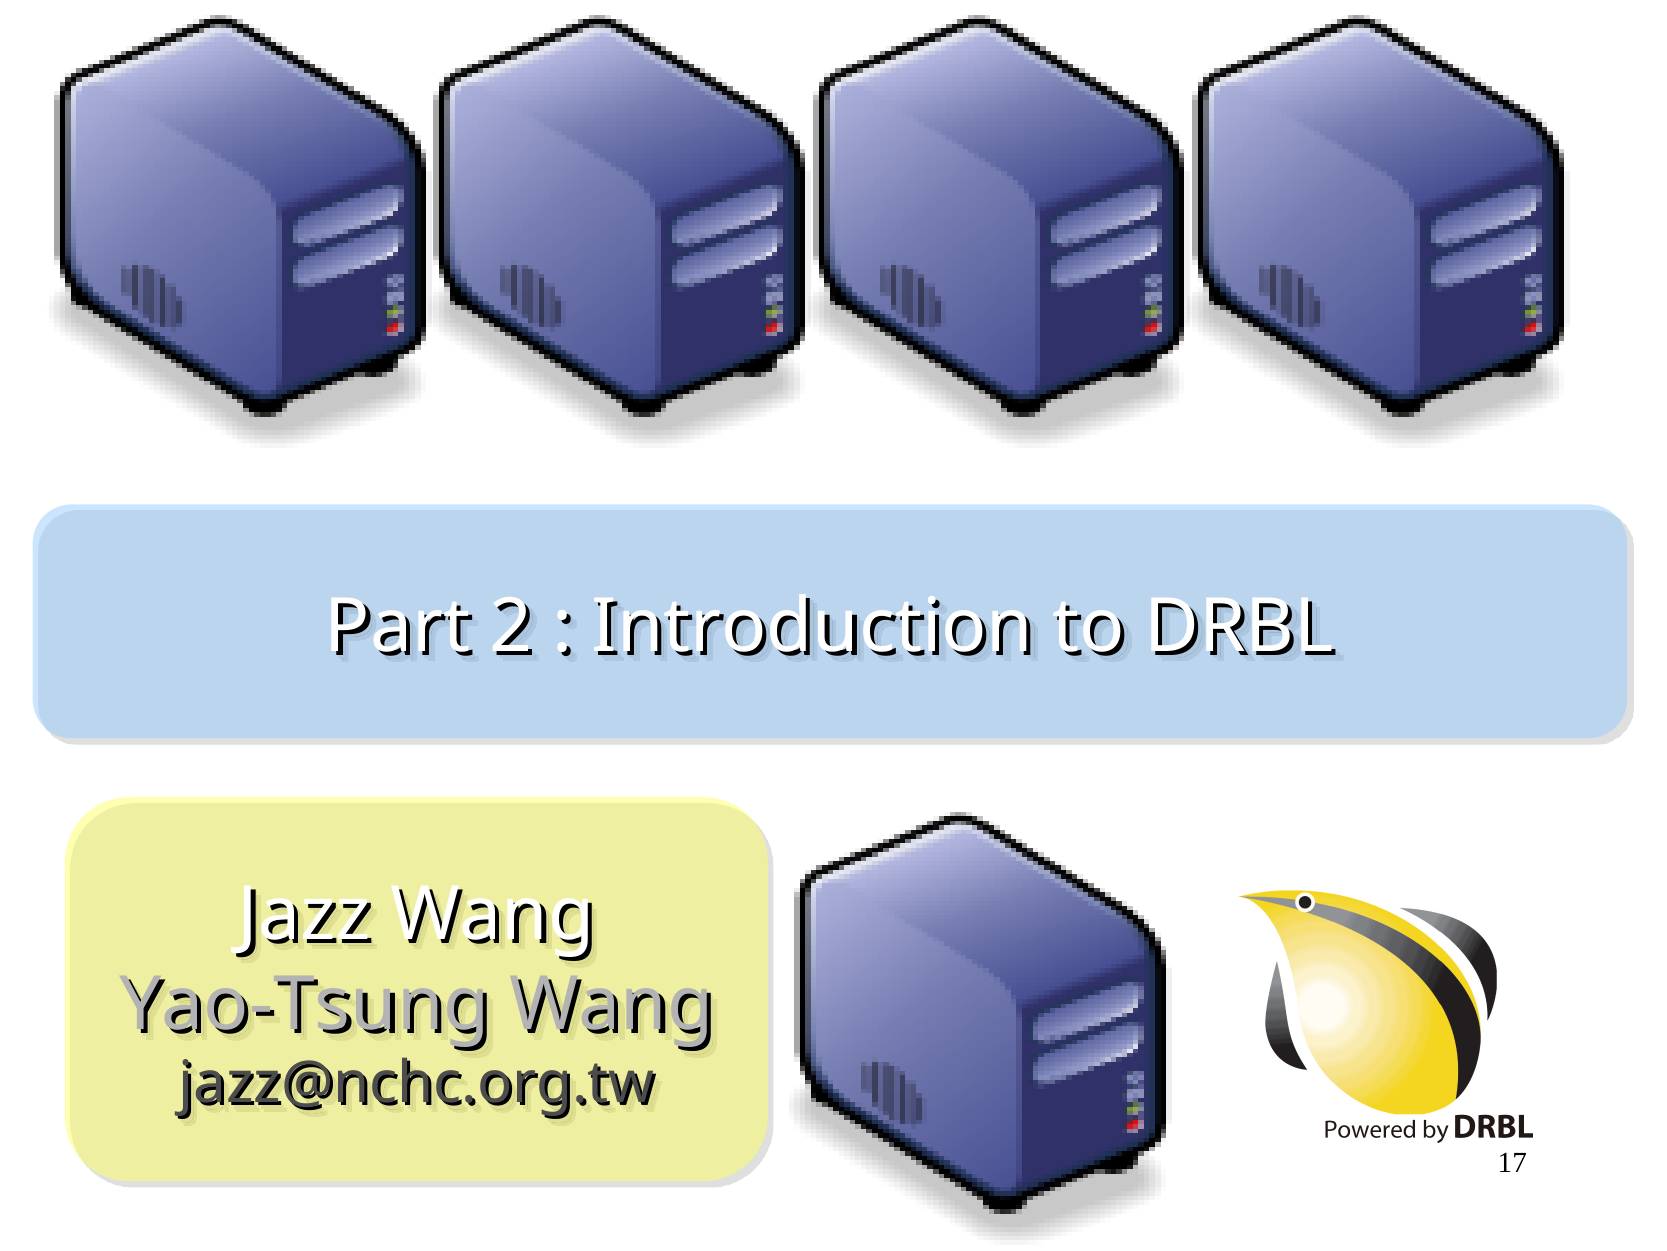

Part 2 : Introduction to DRBL
Jazz Wang
Yao-Tsung Wang
jazz@nchc.org.tw
17